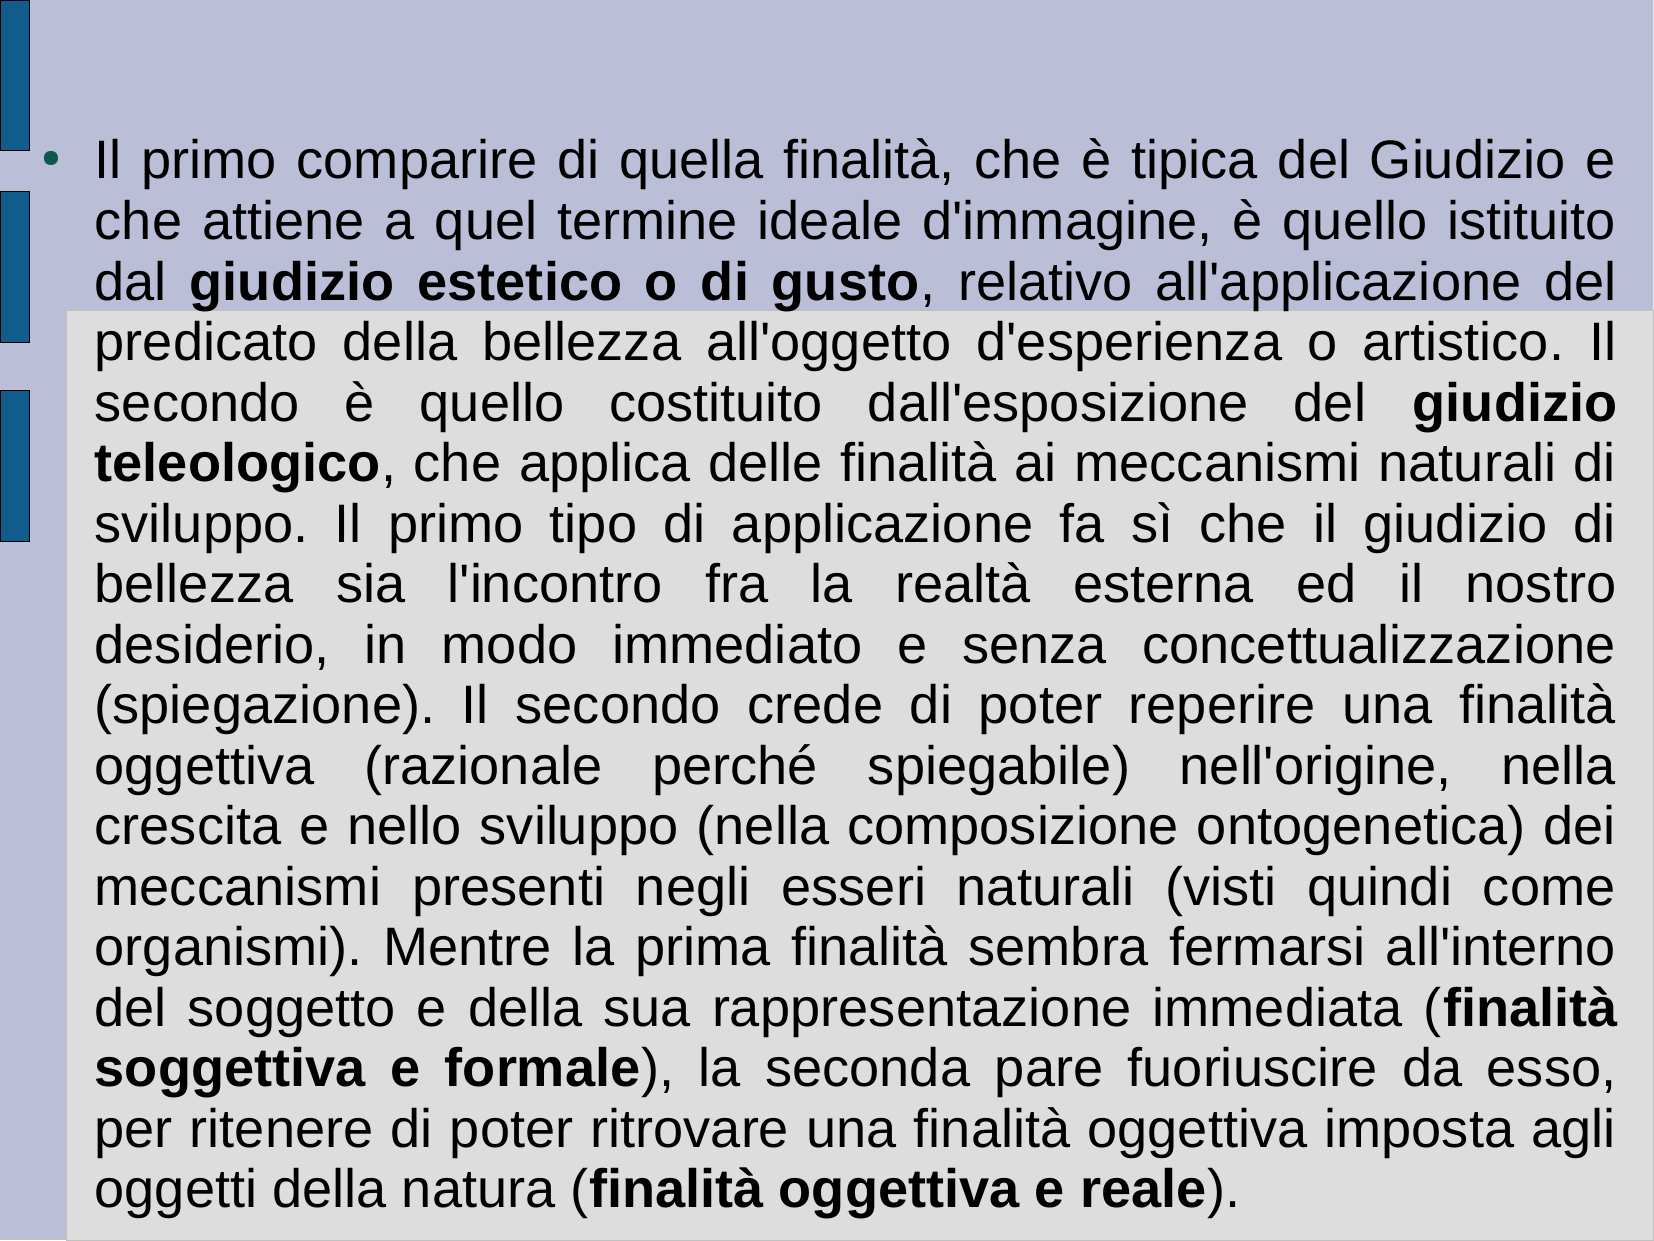

#
Il primo comparire di quella finalità, che è tipica del Giudizio e che attiene a quel termine ideale d'immagine, è quello istituito dal giudizio estetico o di gusto, relativo all'applicazione del predicato della bellezza all'oggetto d'esperienza o artistico. Il secondo è quello costituito dall'esposizione del giudizio teleologico, che applica delle finalità ai meccanismi naturali di sviluppo. Il primo tipo di applicazione fa sì che il giudizio di bellezza sia l'incontro fra la realtà esterna ed il nostro desiderio, in modo immediato e senza concettualizzazione (spiegazione). Il secondo crede di poter reperire una finalità oggettiva (razionale perché spiegabile) nell'origine, nella crescita e nello sviluppo (nella composizione ontogenetica) dei meccanismi presenti negli esseri naturali (visti quindi come organismi). Mentre la prima finalità sembra fermarsi all'interno del soggetto e della sua rappresentazione immediata (finalità soggettiva e formale), la seconda pare fuoriuscire da esso, per ritenere di poter ritrovare una finalità oggettiva imposta agli oggetti della natura (finalità oggettiva e reale).